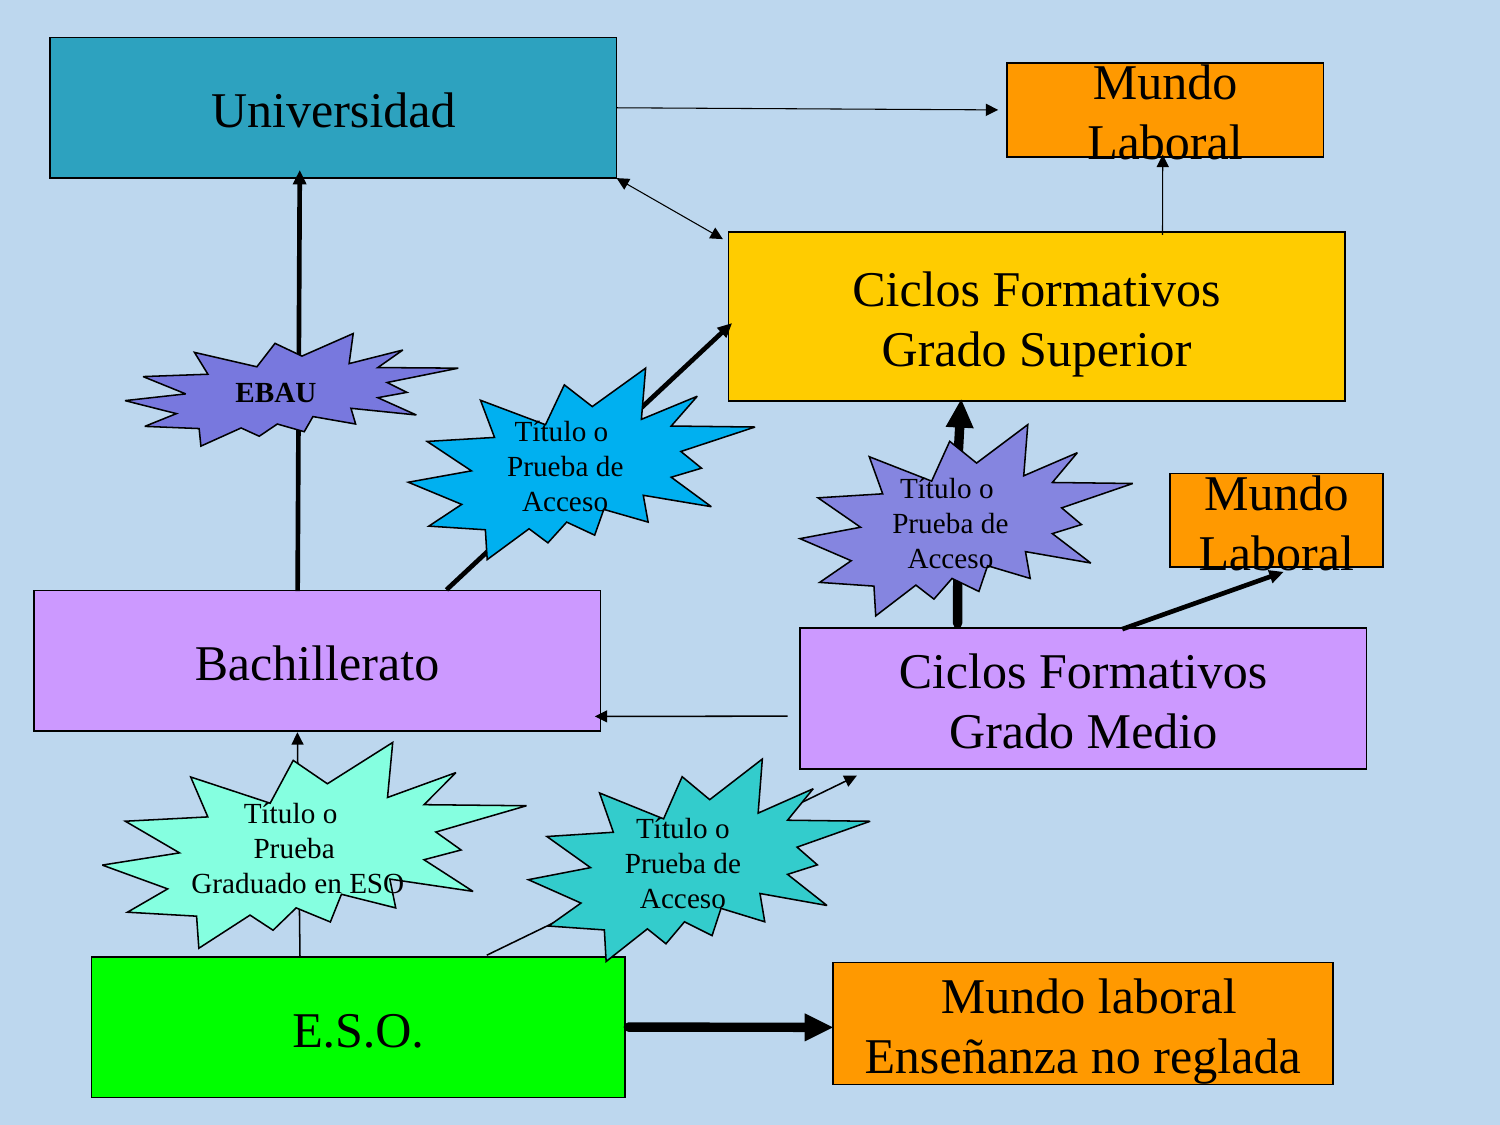

Universidad
Mundo
Laboral
Ciclos Formativos
Grado Superior
EBAU
Título o
Prueba de
Acceso
Título o
Prueba de
Acceso
Mundo
Laboral
Bachillerato
Ciclos Formativos
Grado Medio
Título o
Prueba
 Graduado en ESO
Título o
Prueba de
Acceso
E.S.O.
 Mundo laboral
Enseñanza no reglada